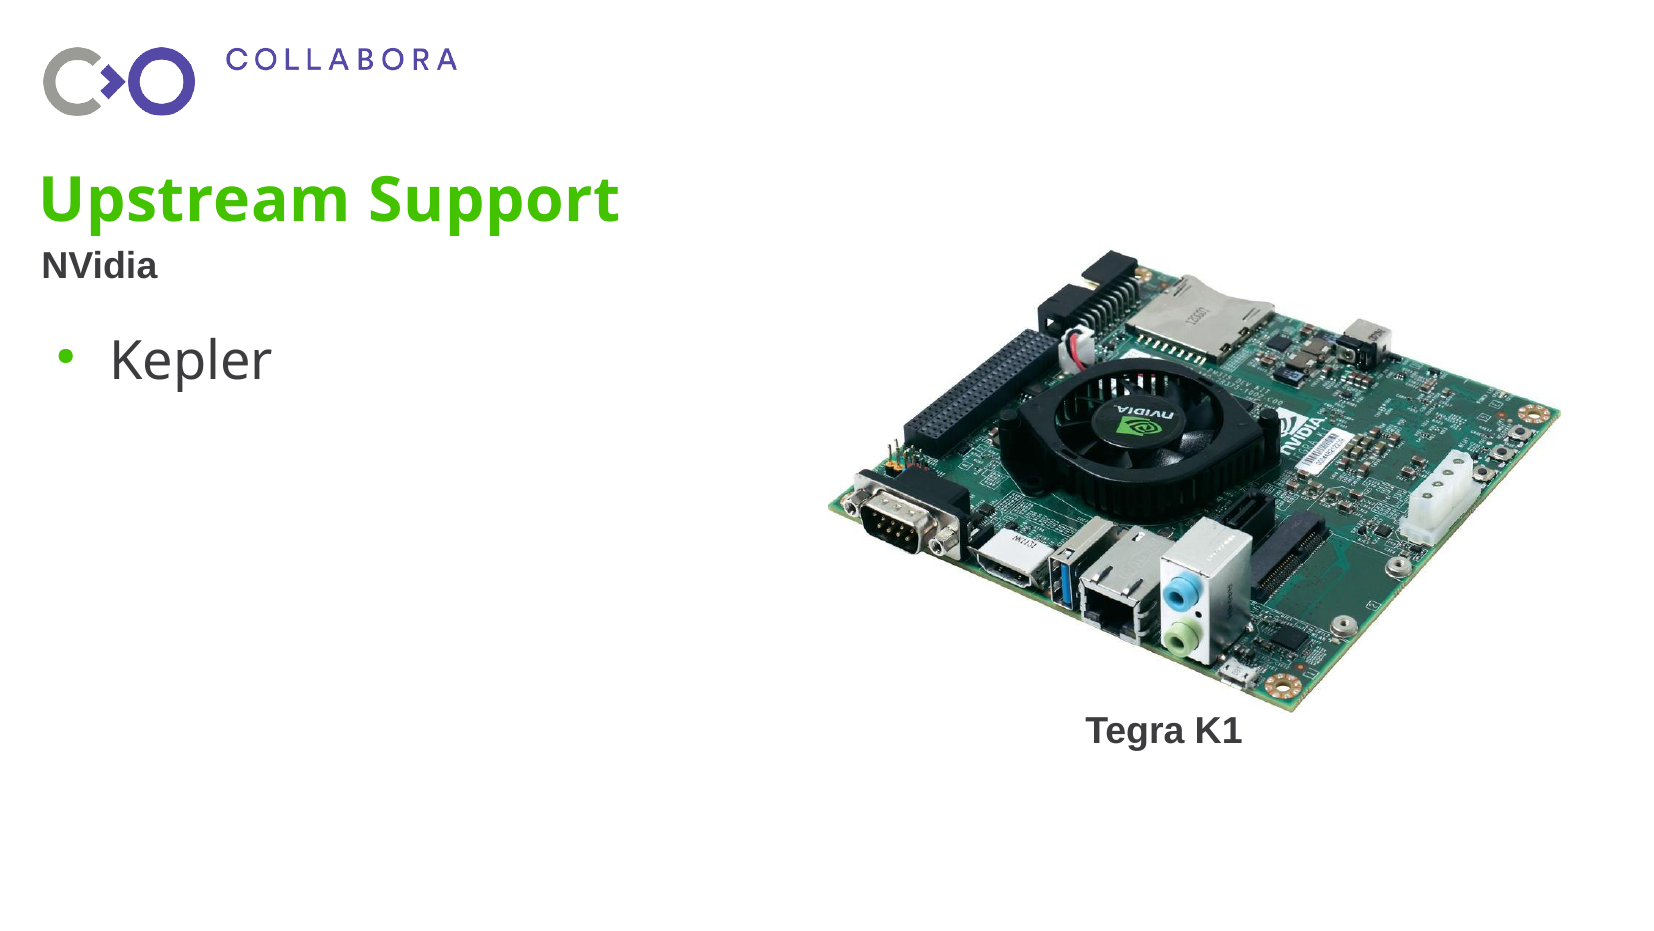

# Upstream Support
NVidia
Kepler
Tegra K1